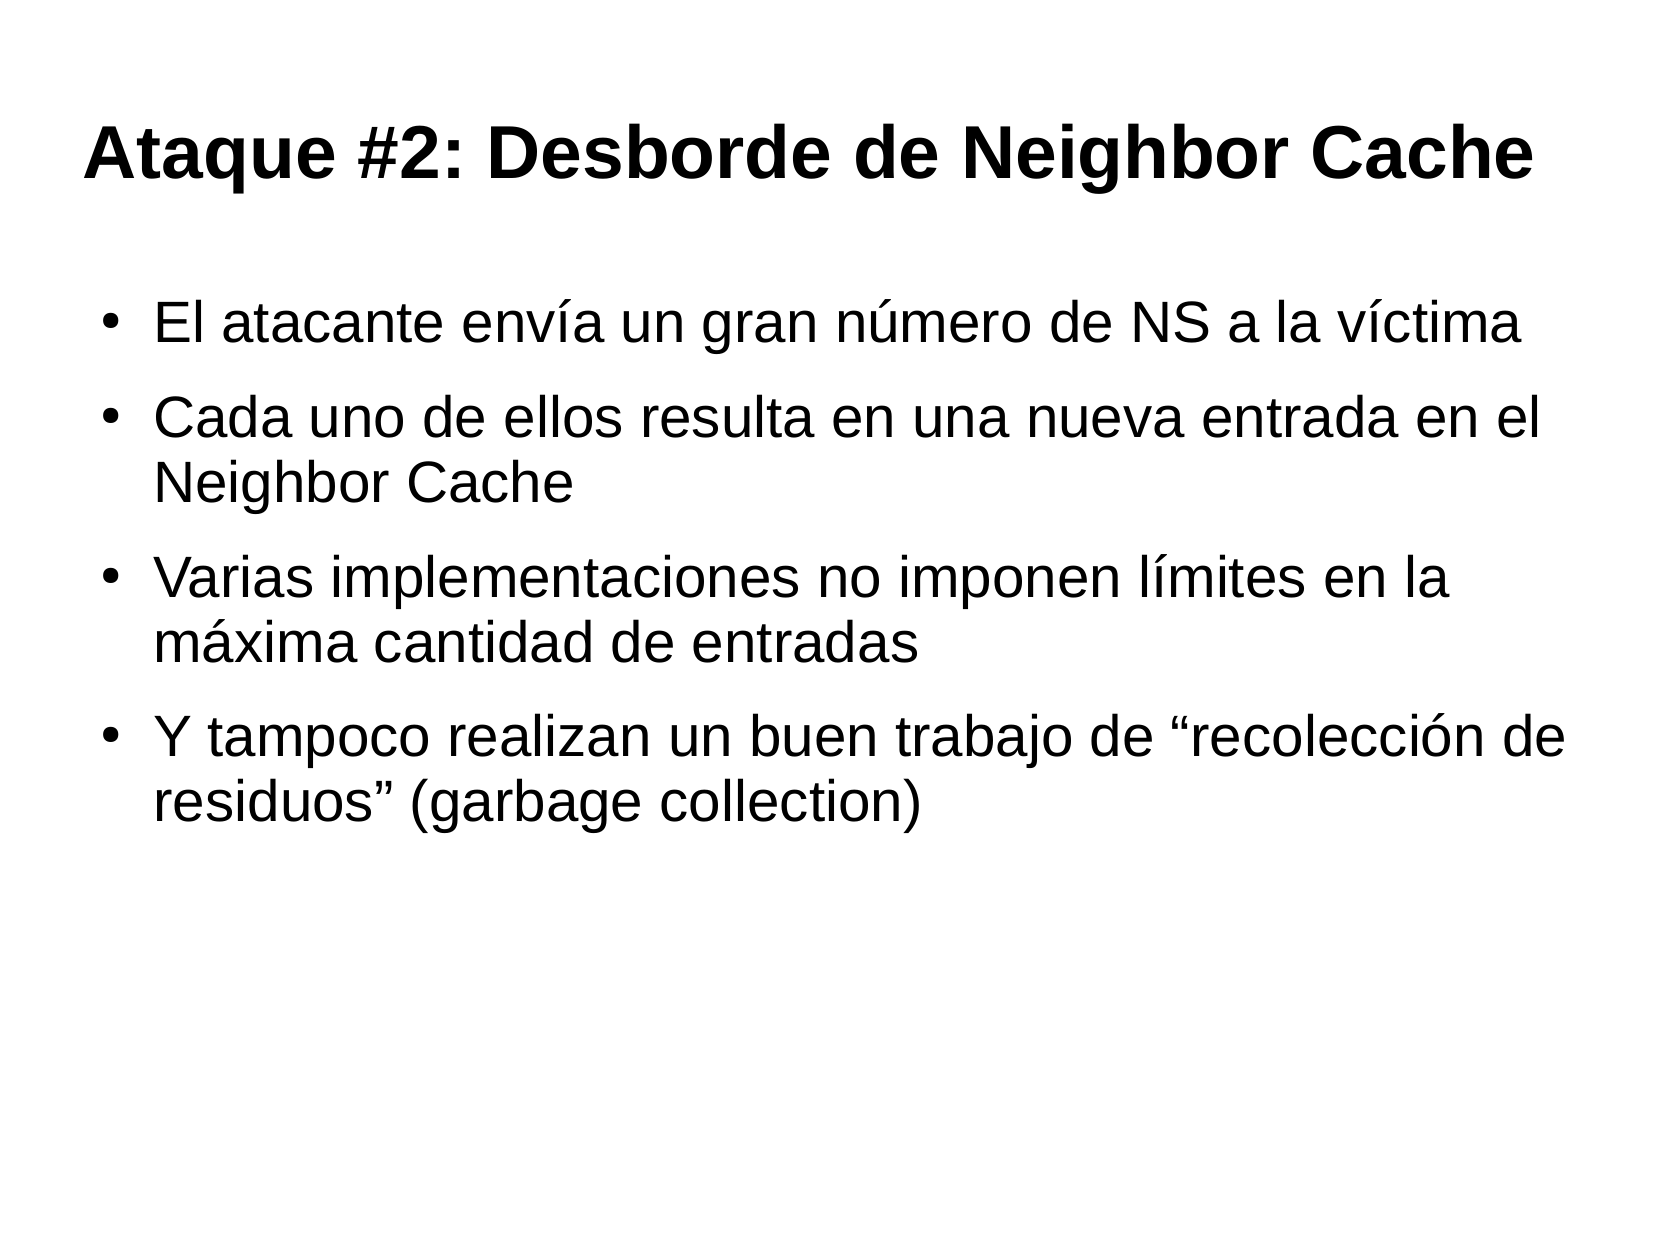

# Ataque #2: Desborde de Neighbor Cache
El atacante envía un gran número de NS a la víctima
Cada uno de ellos resulta en una nueva entrada en el Neighbor Cache
Varias implementaciones no imponen límites en la máxima cantidad de entradas
Y tampoco realizan un buen trabajo de “recolección de residuos” (garbage collection)